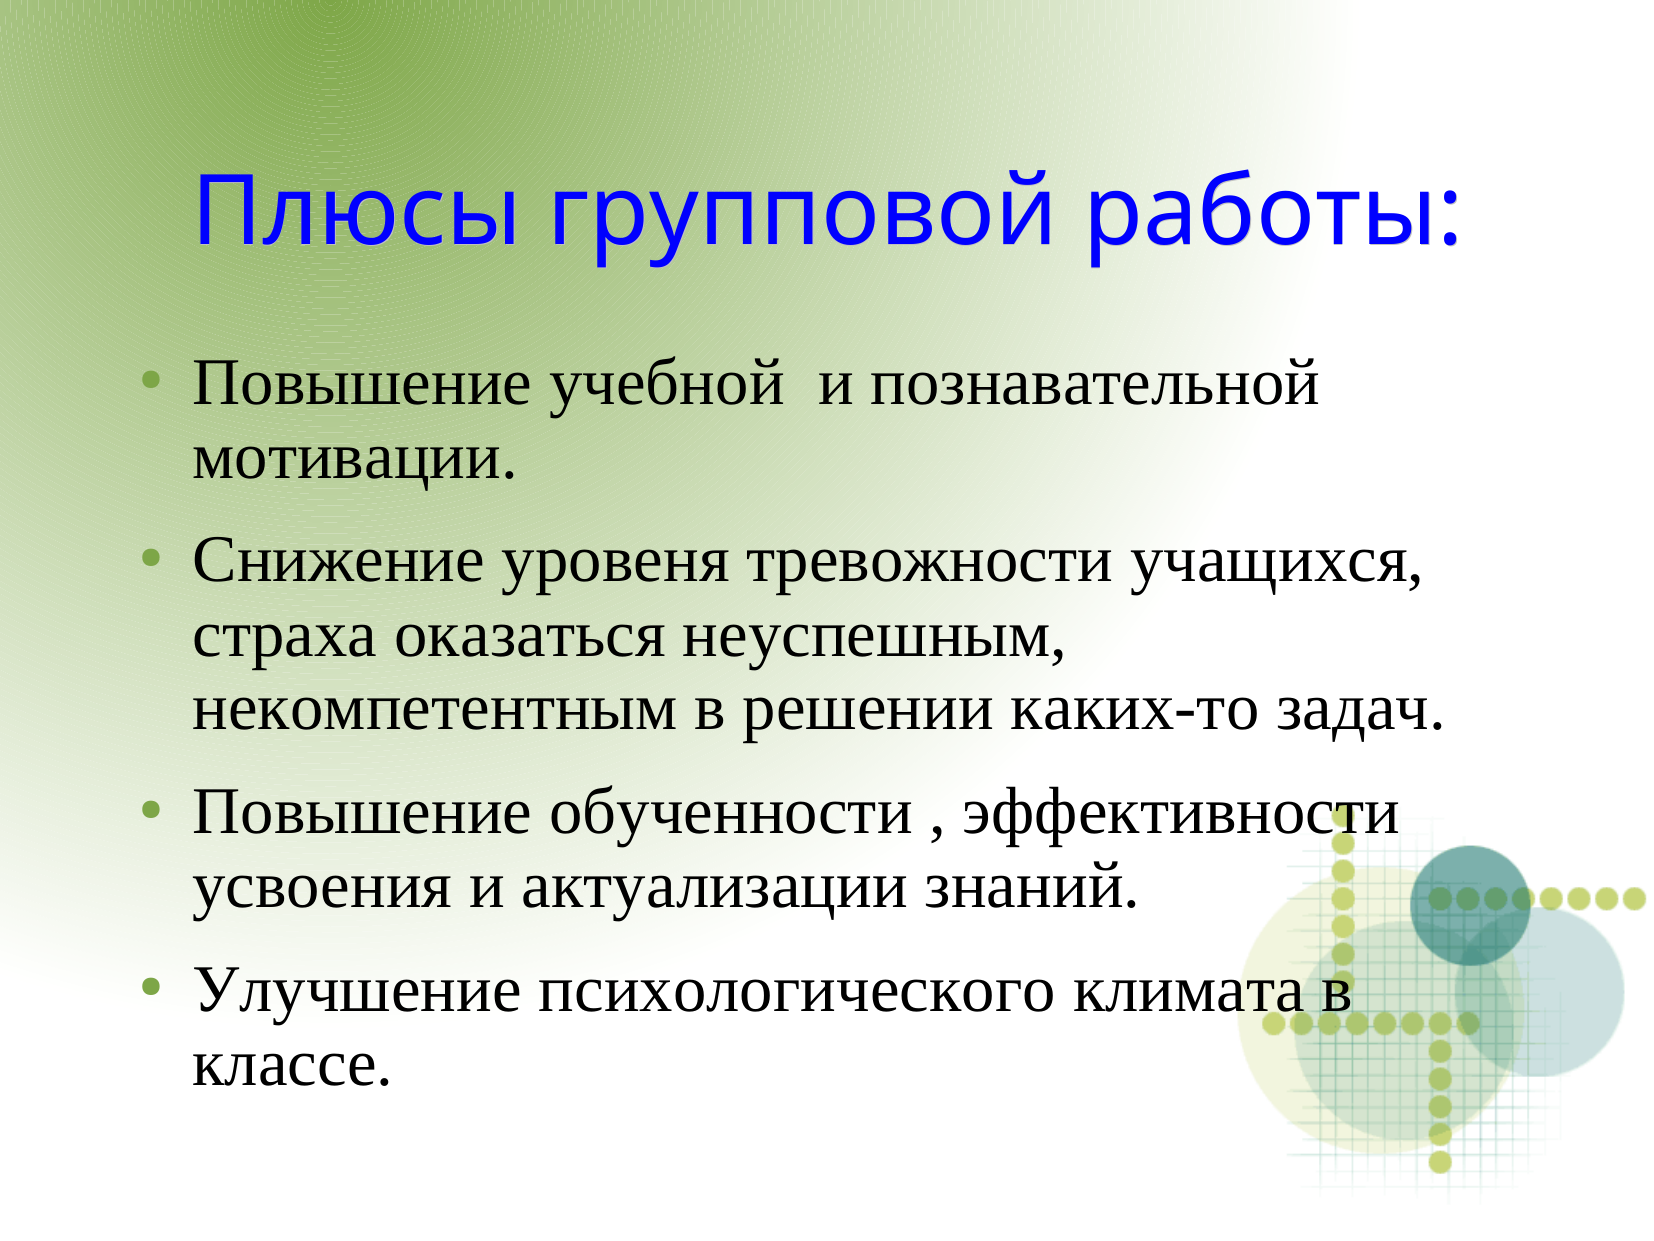

# Плюсы групповой работы:
Повышение учебной и познавательной мотивации.
Снижение уровеня тревожности учащихся, страха оказаться неуспешным, некомпетентным в решении каких-то задач.
Повышение обученности , эффективности усвоения и актуализации знаний.
Улучшение психологического климата в классе.